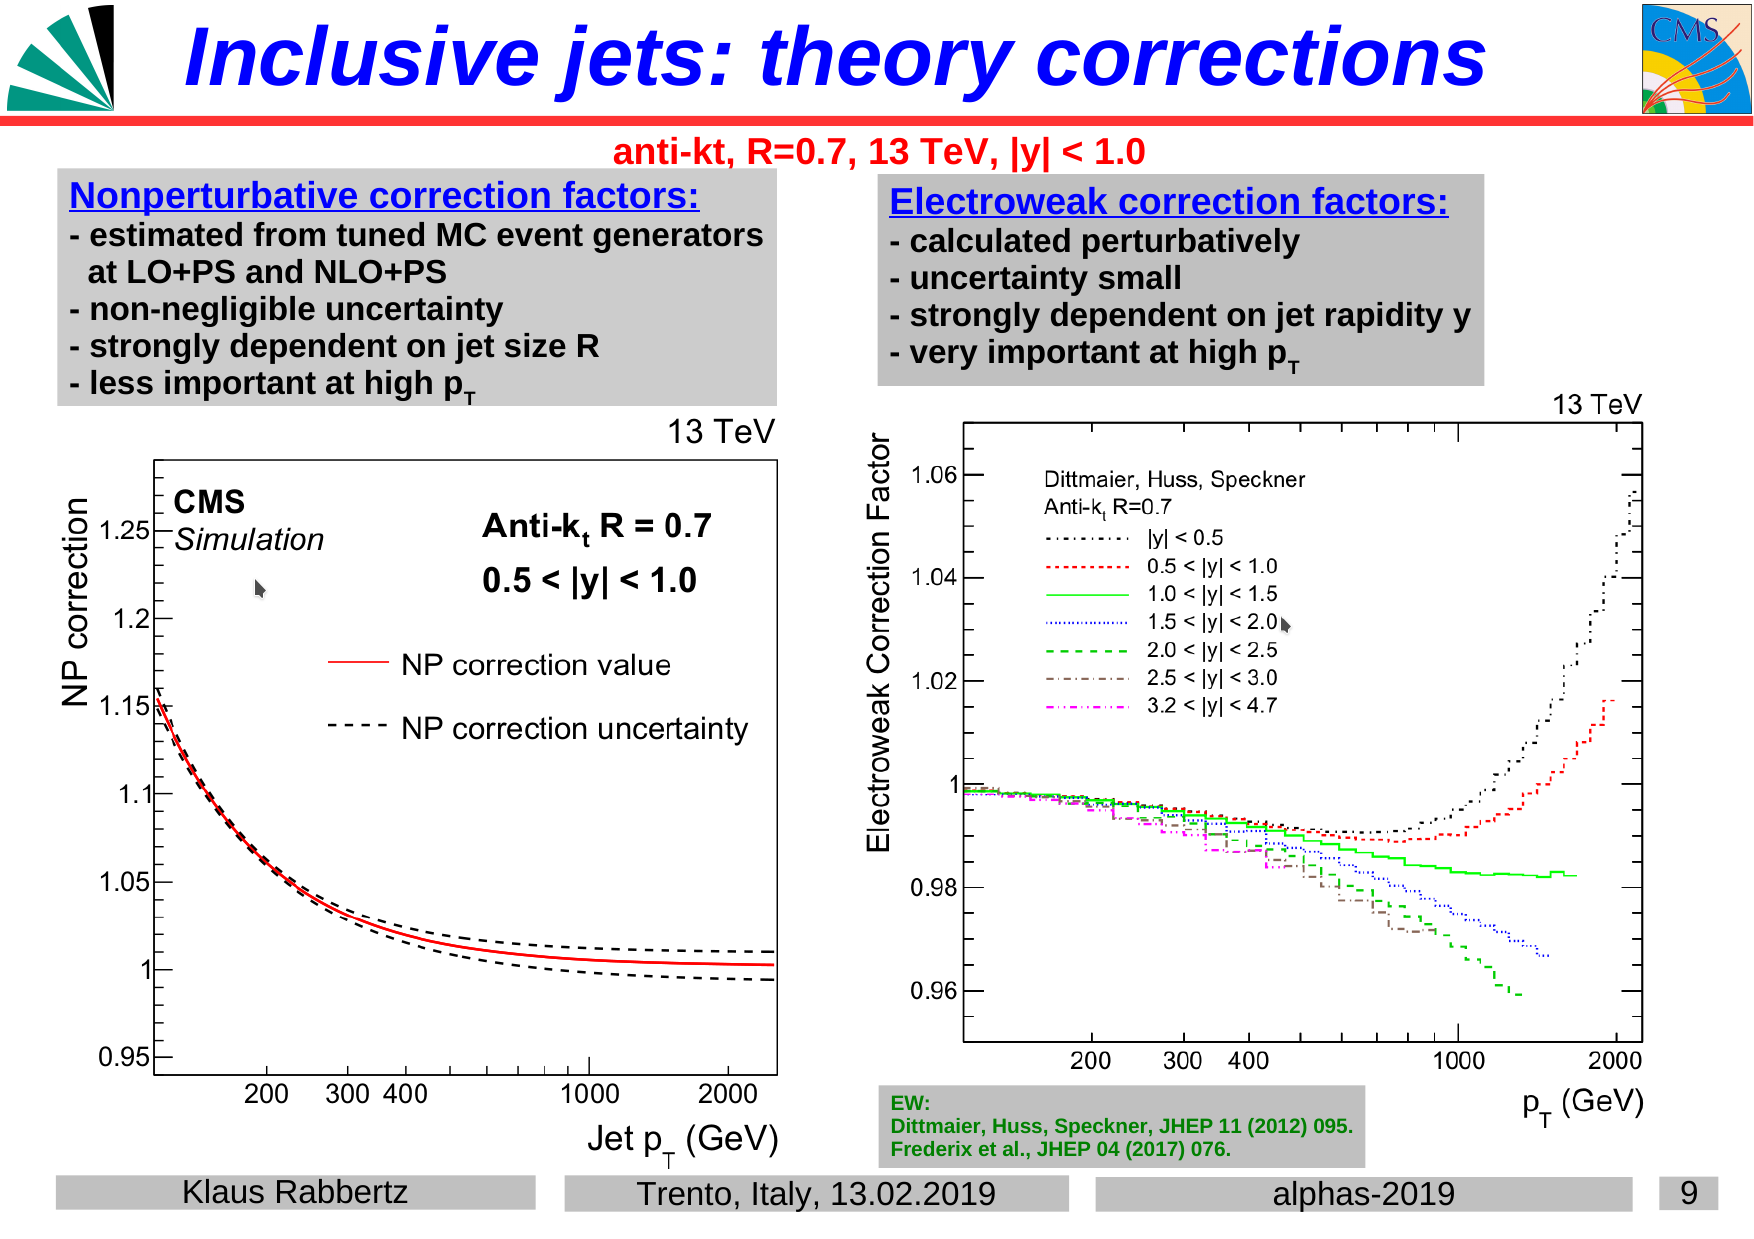

# Inclusive jets: theory corrections
anti-kt, R=0.7, 13 TeV, |y| < 1.0
Nonperturbative correction factors:
- estimated from tuned MC event generators
 at LO+PS and NLO+PS
- non-negligible uncertainty
- strongly dependent on jet size R
- less important at high pT
Electroweak correction factors:
- calculated perturbatively
- uncertainty small
- strongly dependent on jet rapidity y
- very important at high pT
EW:
Dittmaier, Huss, Speckner, JHEP 11 (2012) 095.
Frederix et al., JHEP 04 (2017) 076.